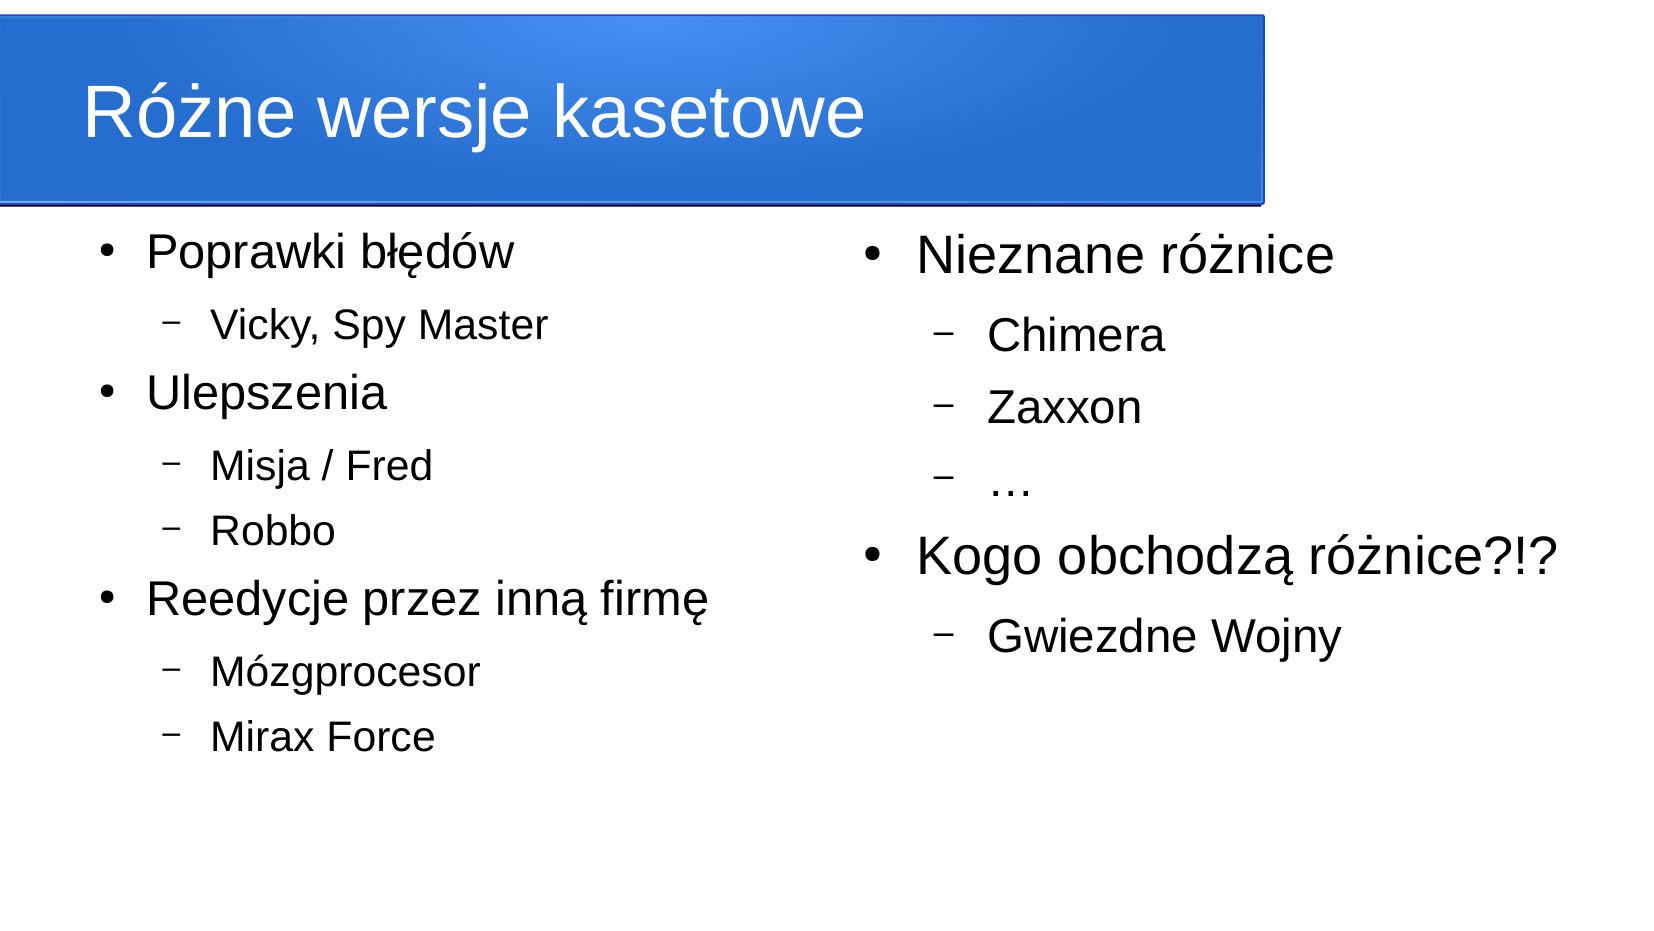

# Różne wersje kasetowe
Poprawki błędów
Vicky, Spy Master
Ulepszenia
Misja / Fred
Robbo
Reedycje przez inną firmę
Mózgprocesor
Mirax Force
Nieznane różnice
Chimera
Zaxxon
…
Kogo obchodzą różnice?!?
Gwiezdne Wojny